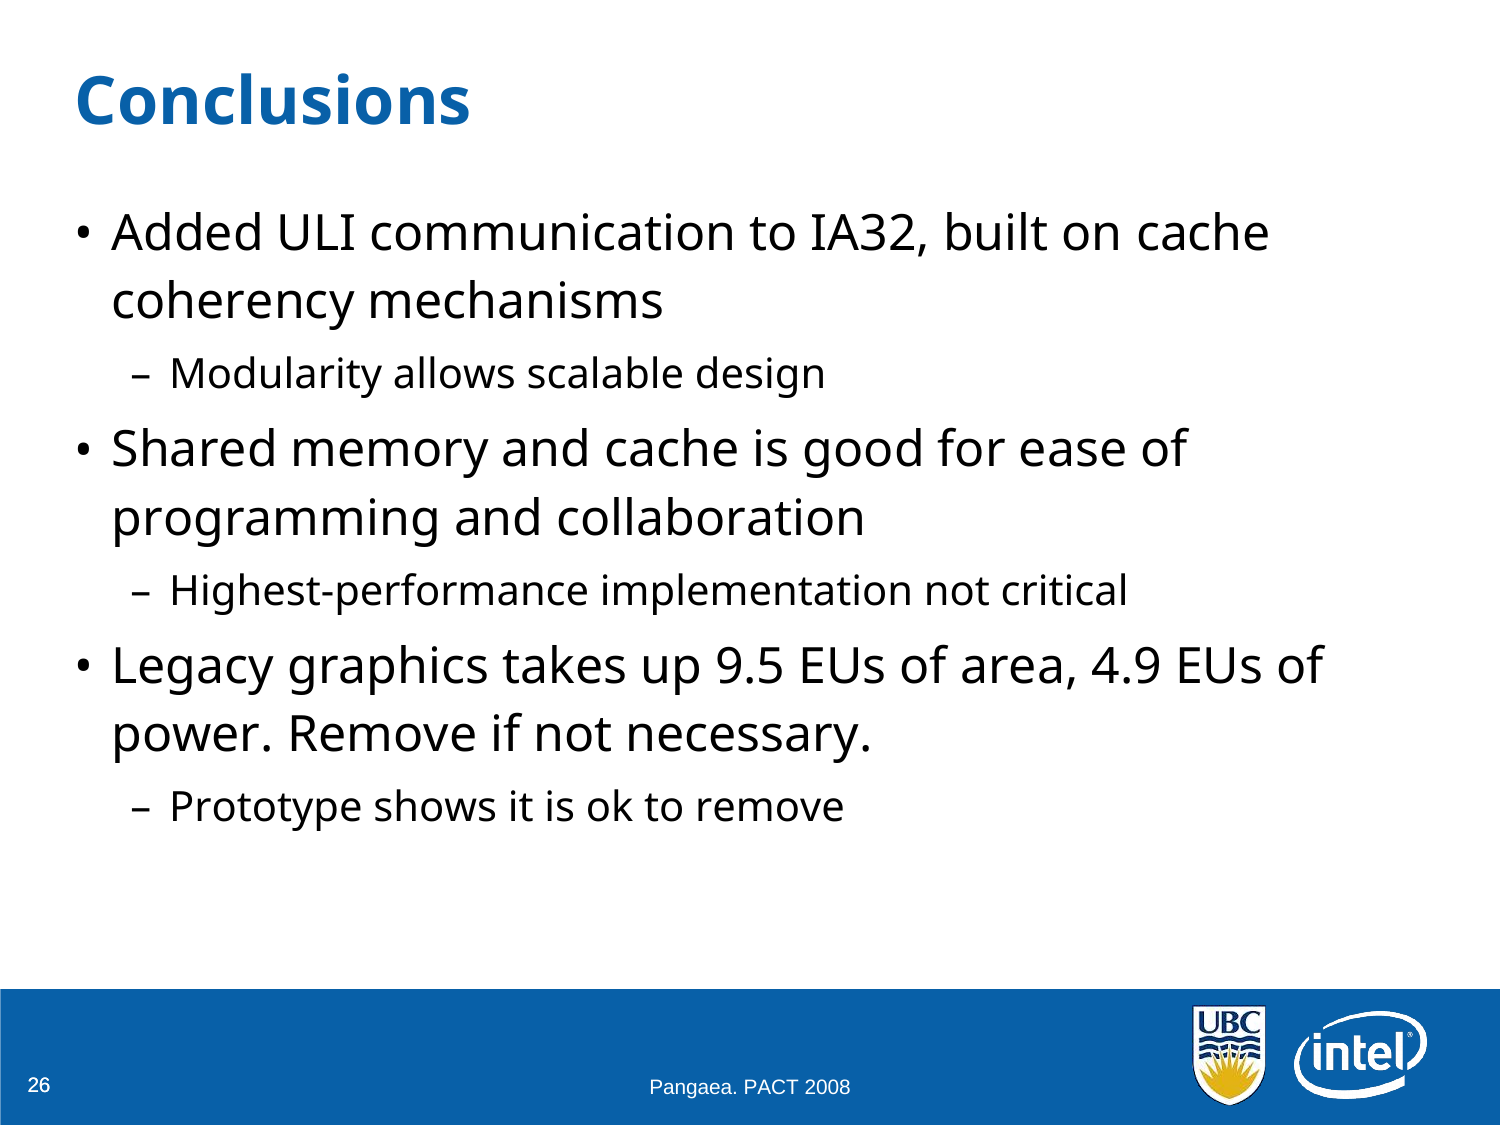

# Conclusions
Added ULI communication to IA32, built on cache coherency mechanisms
Modularity allows scalable design
Shared memory and cache is good for ease of programming and collaboration
Highest-performance implementation not critical
Legacy graphics takes up 9.5 EUs of area, 4.9 EUs of power. Remove if not necessary.
Prototype shows it is ok to remove